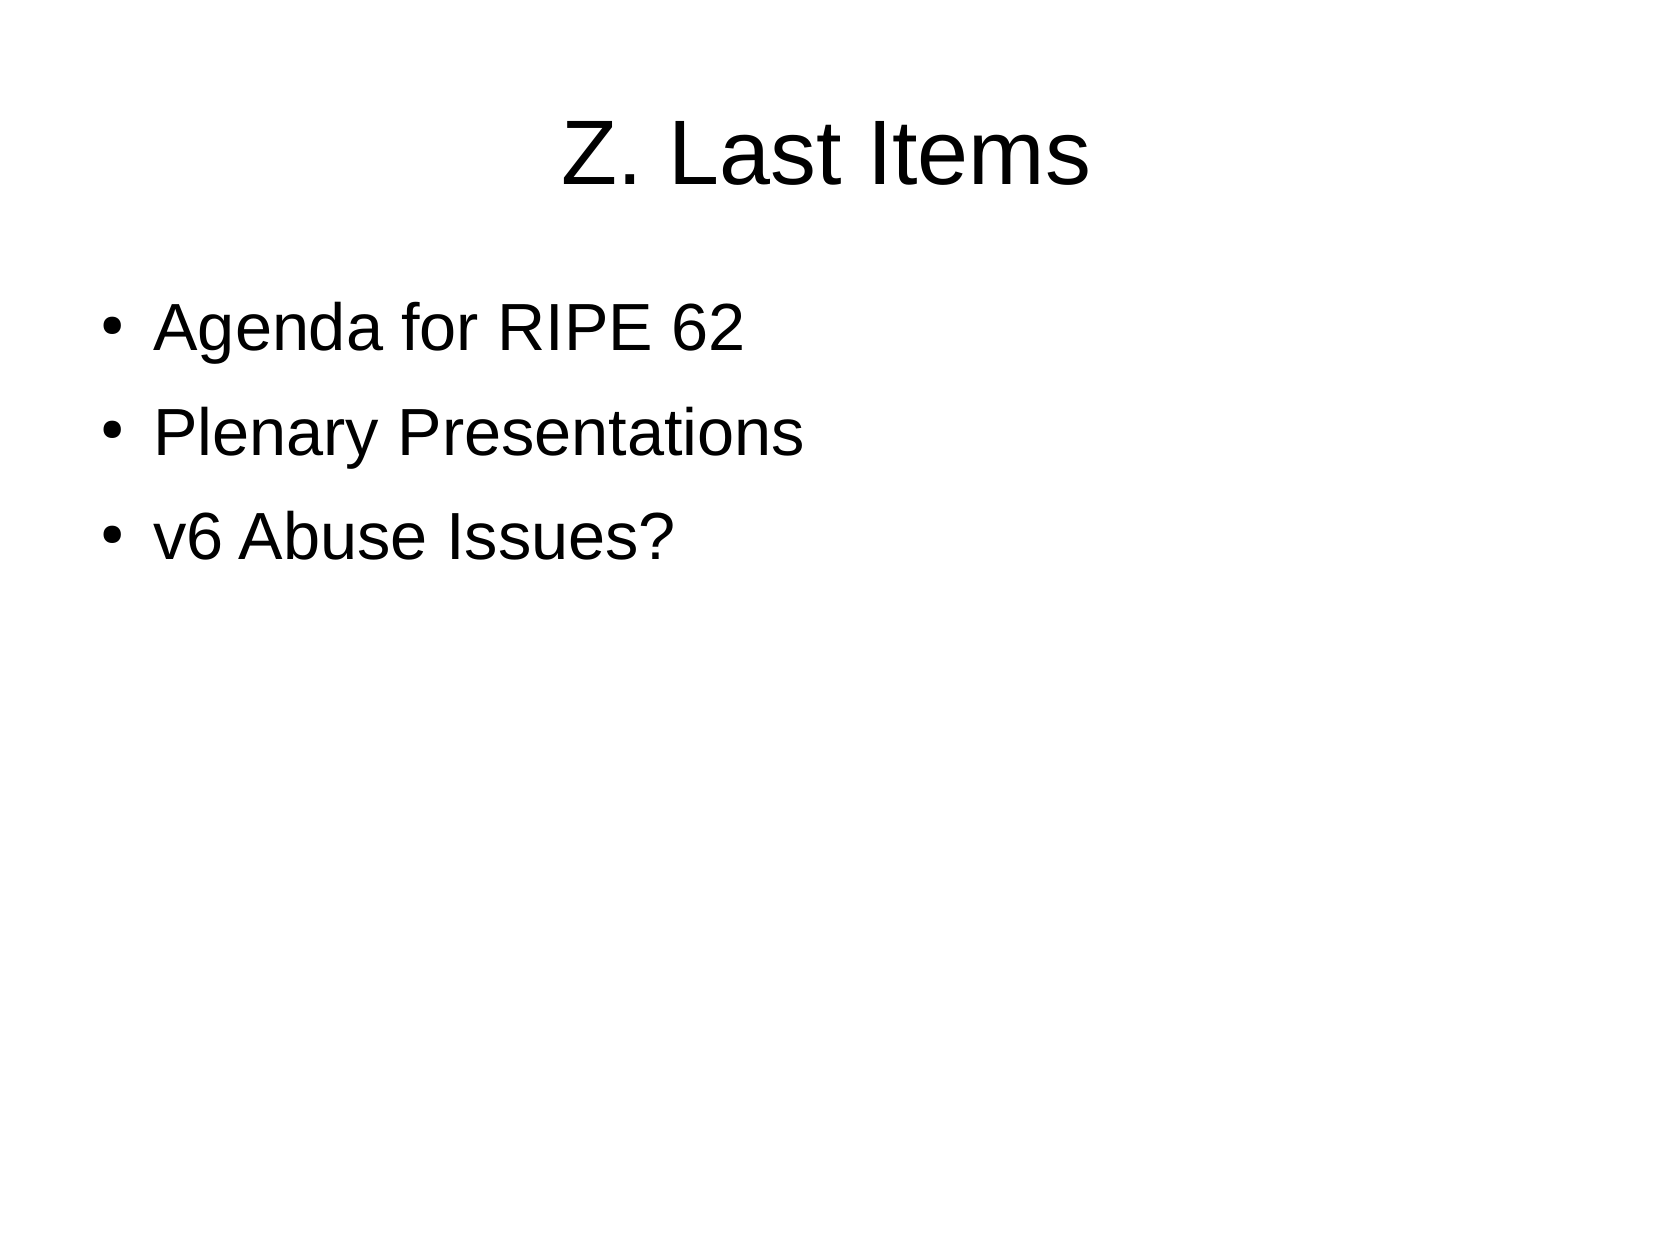

# Z. Last Items
Agenda for RIPE 62
Plenary Presentations
v6 Abuse Issues?